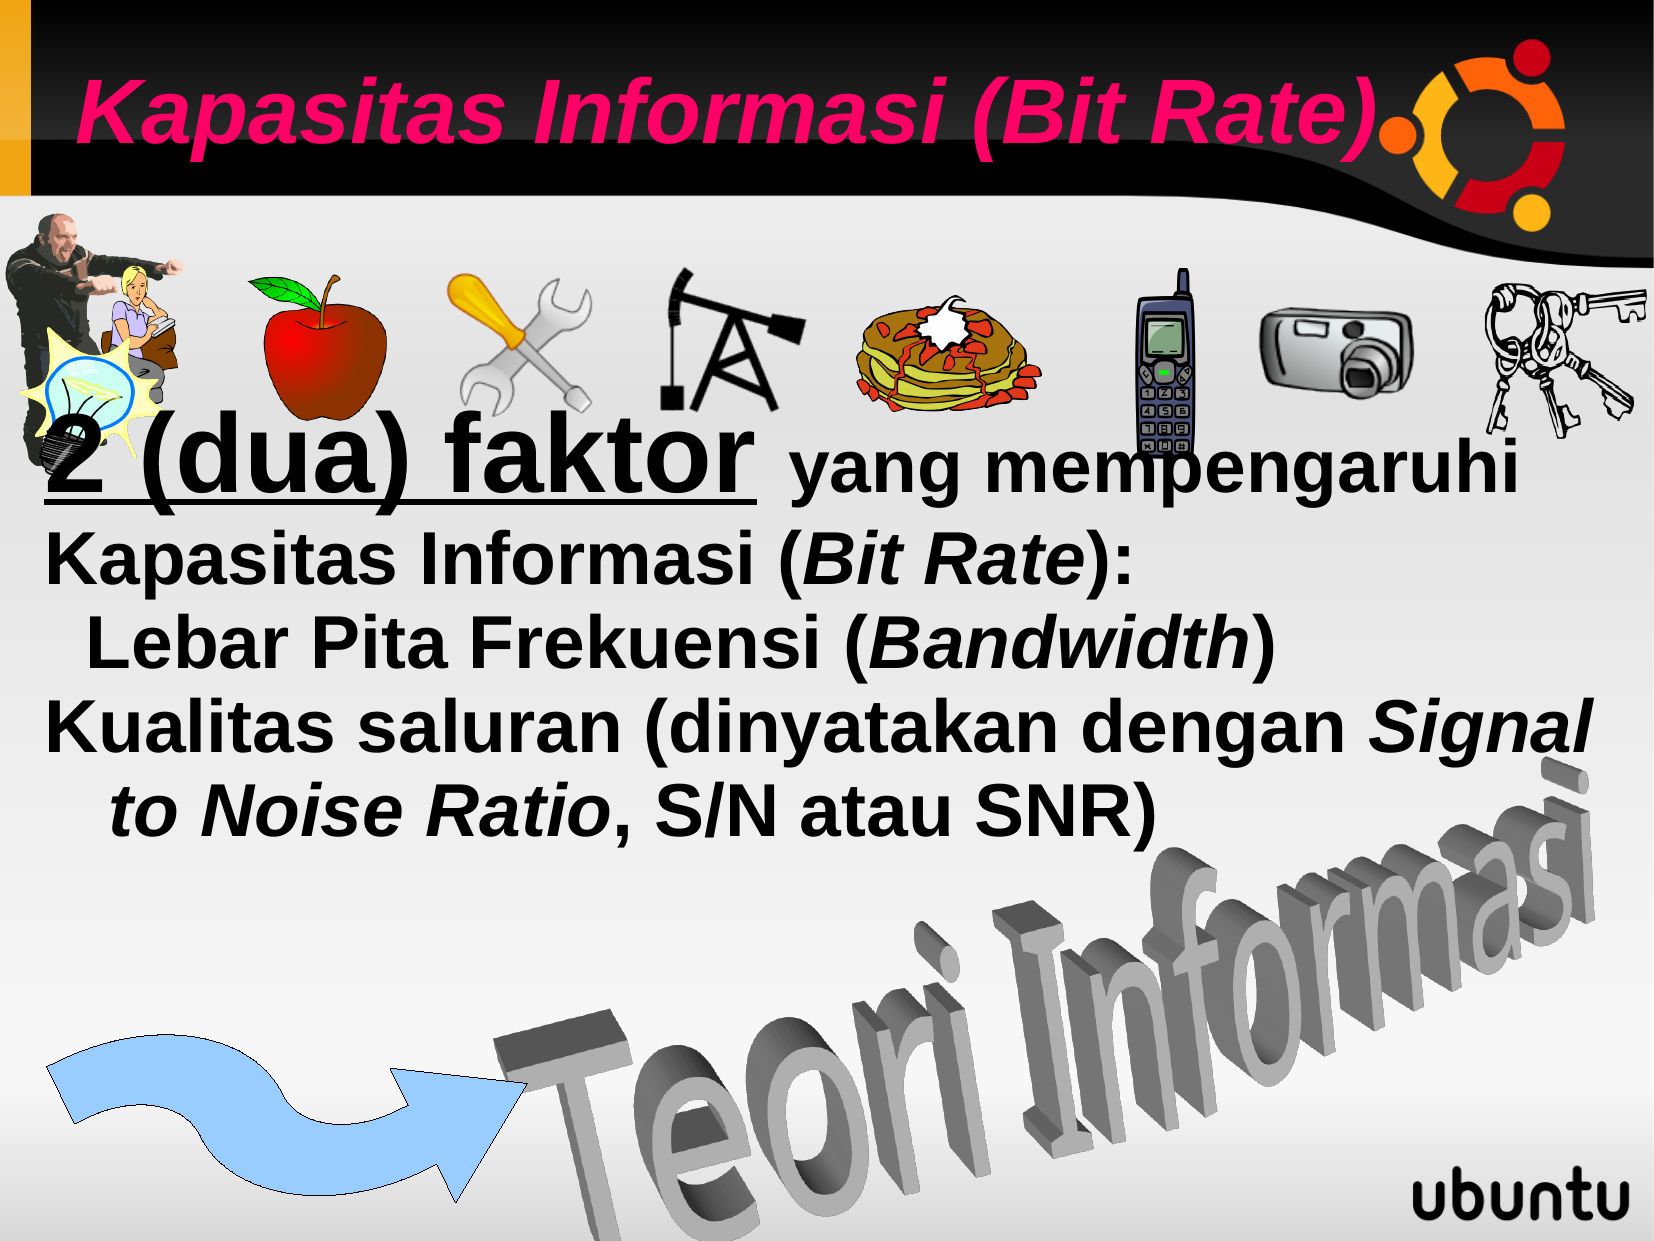

# Kapasitas Informasi (Bit Rate)
2 (dua) faktor yang mempengaruhi Kapasitas Informasi (Bit Rate):
 Lebar Pita Frekuensi (Bandwidth)
Kualitas saluran (dinyatakan dengan Signal to Noise Ratio, S/N atau SNR)
Teori Informasi